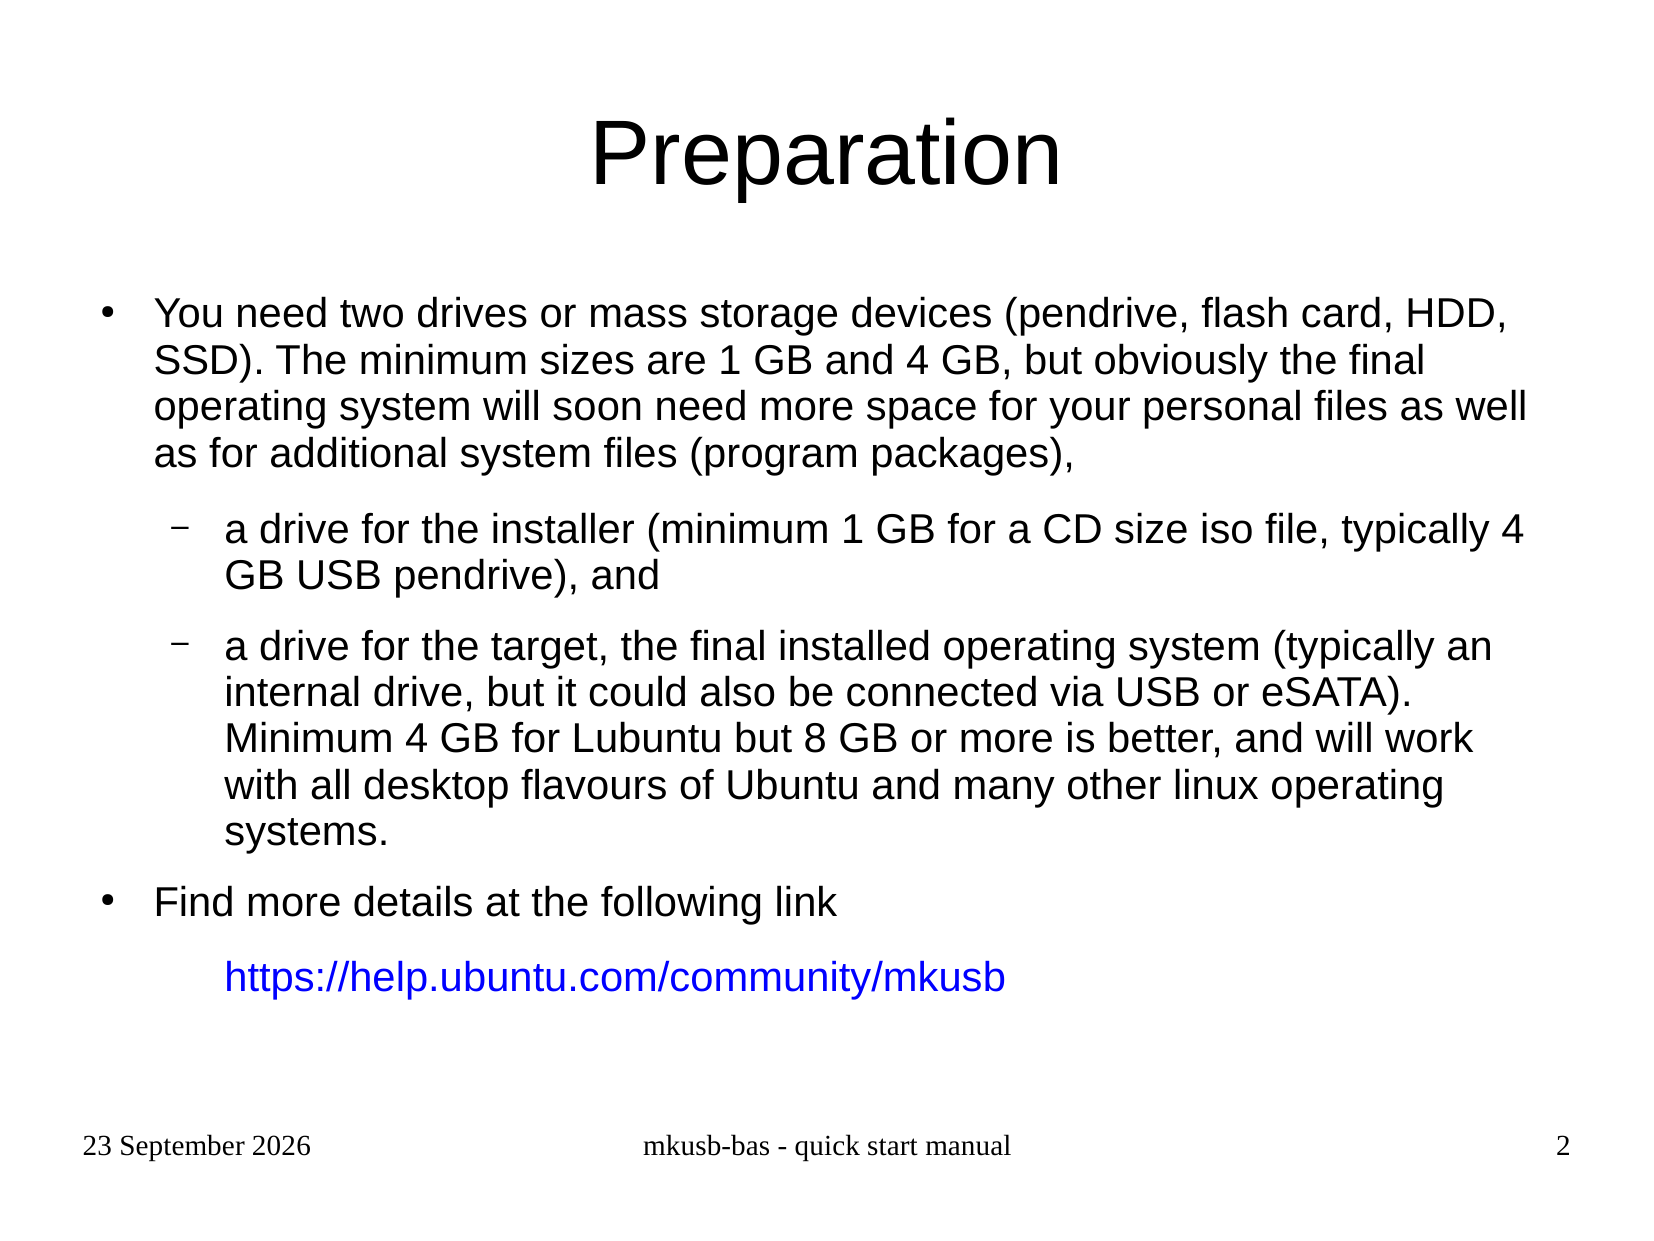

# Preparation
You need two drives or mass storage devices (pendrive, flash card, HDD, SSD). The minimum sizes are 1 GB and 4 GB, but obviously the final operating system will soon need more space for your personal files as well as for additional system files (program packages),
a drive for the installer (minimum 1 GB for a CD size iso file, typically 4 GB USB pendrive), and
a drive for the target, the final installed operating system (typically an internal drive, but it could also be connected via USB or eSATA). Minimum 4 GB for Lubuntu but 8 GB or more is better, and will work with all desktop flavours of Ubuntu and many other linux operating systems.
Find more details at the following link
https://help.ubuntu.com/community/mkusb
mkusb-bas - quick start manual
2